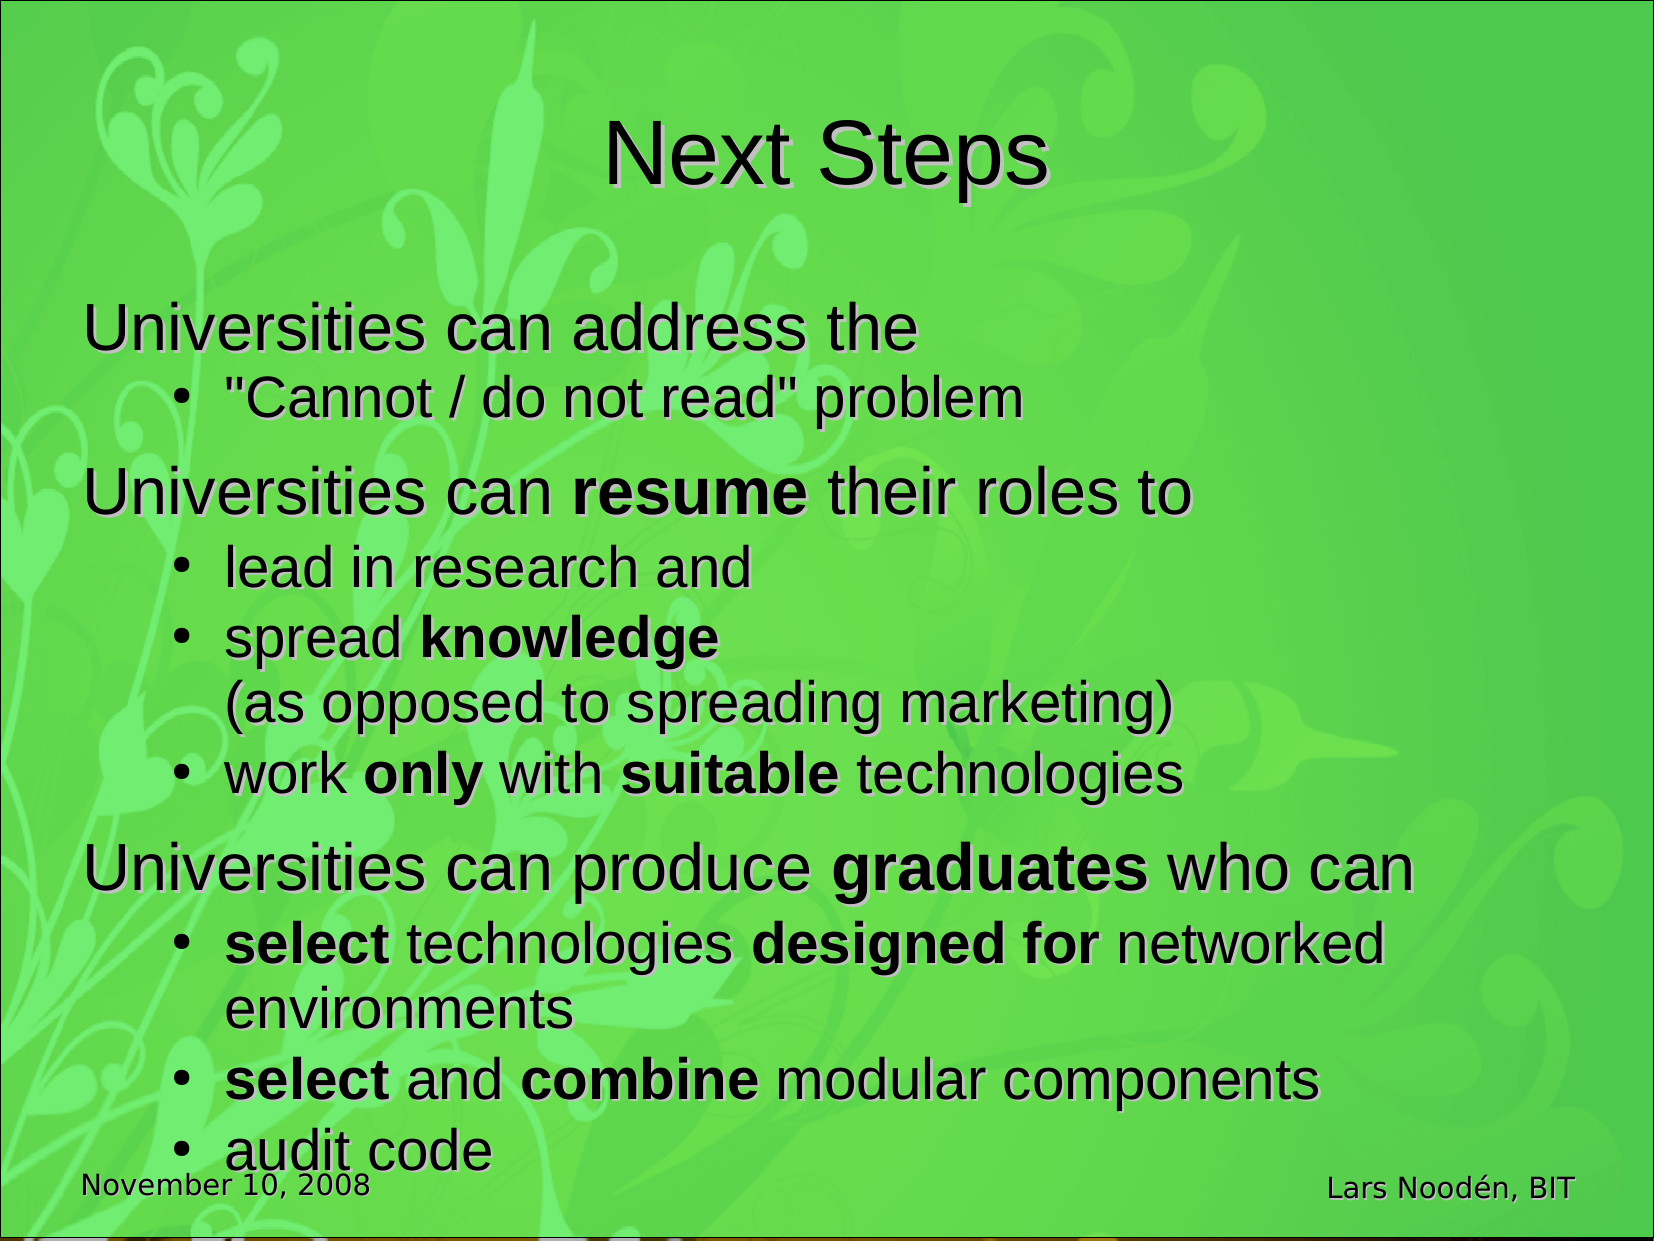

# Next Steps
Universities can address the
"Cannot / do not read" problem
Universities can resume their roles to
lead in research and
spread knowledge
(as opposed to spreading marketing)
work only with suitable technologies
Universities can produce graduates who can
select technologies designed for networked environments
select and combine modular components
audit code